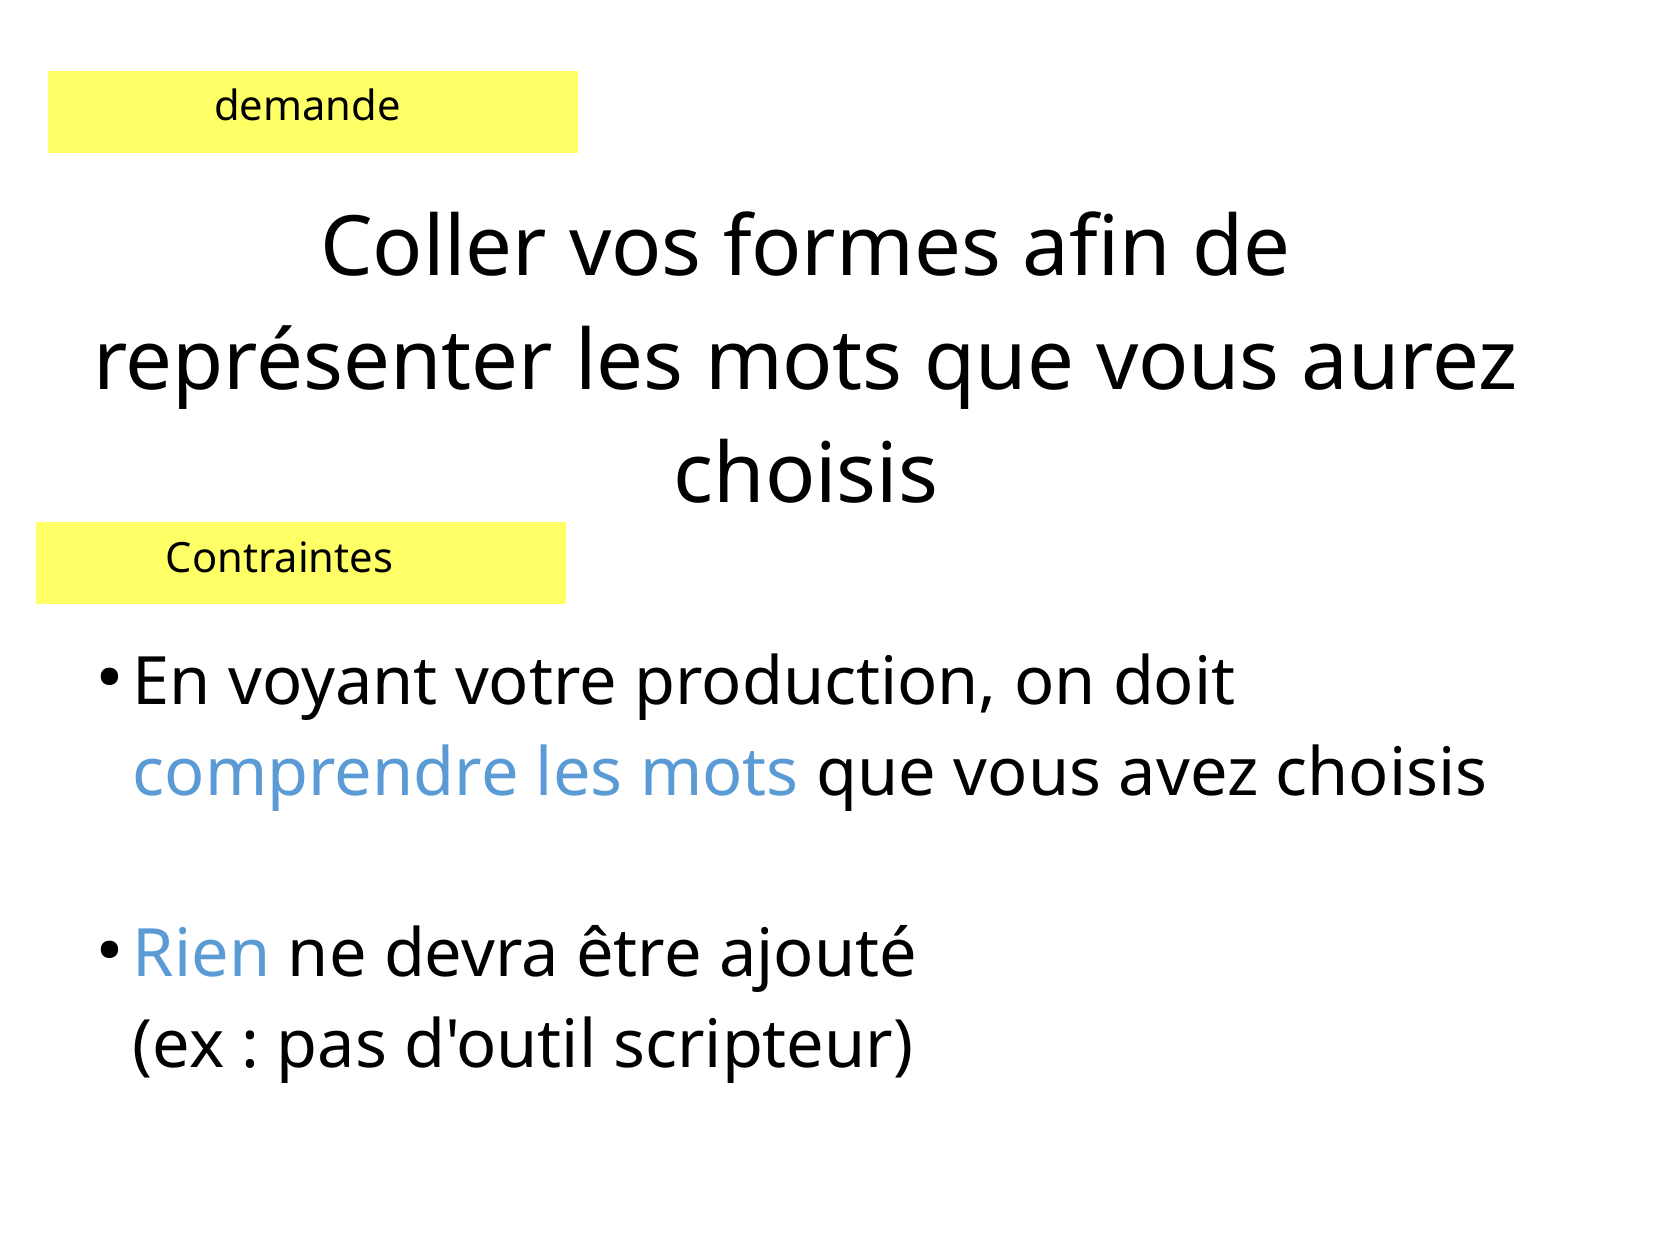

demande
Coller vos formes afin de représenter les mots que vous aurez choisis
Contraintes
En voyant votre production, on doit comprendre les mots que vous avez choisis
Rien ne devra être ajouté
(ex : pas d'outil scripteur)